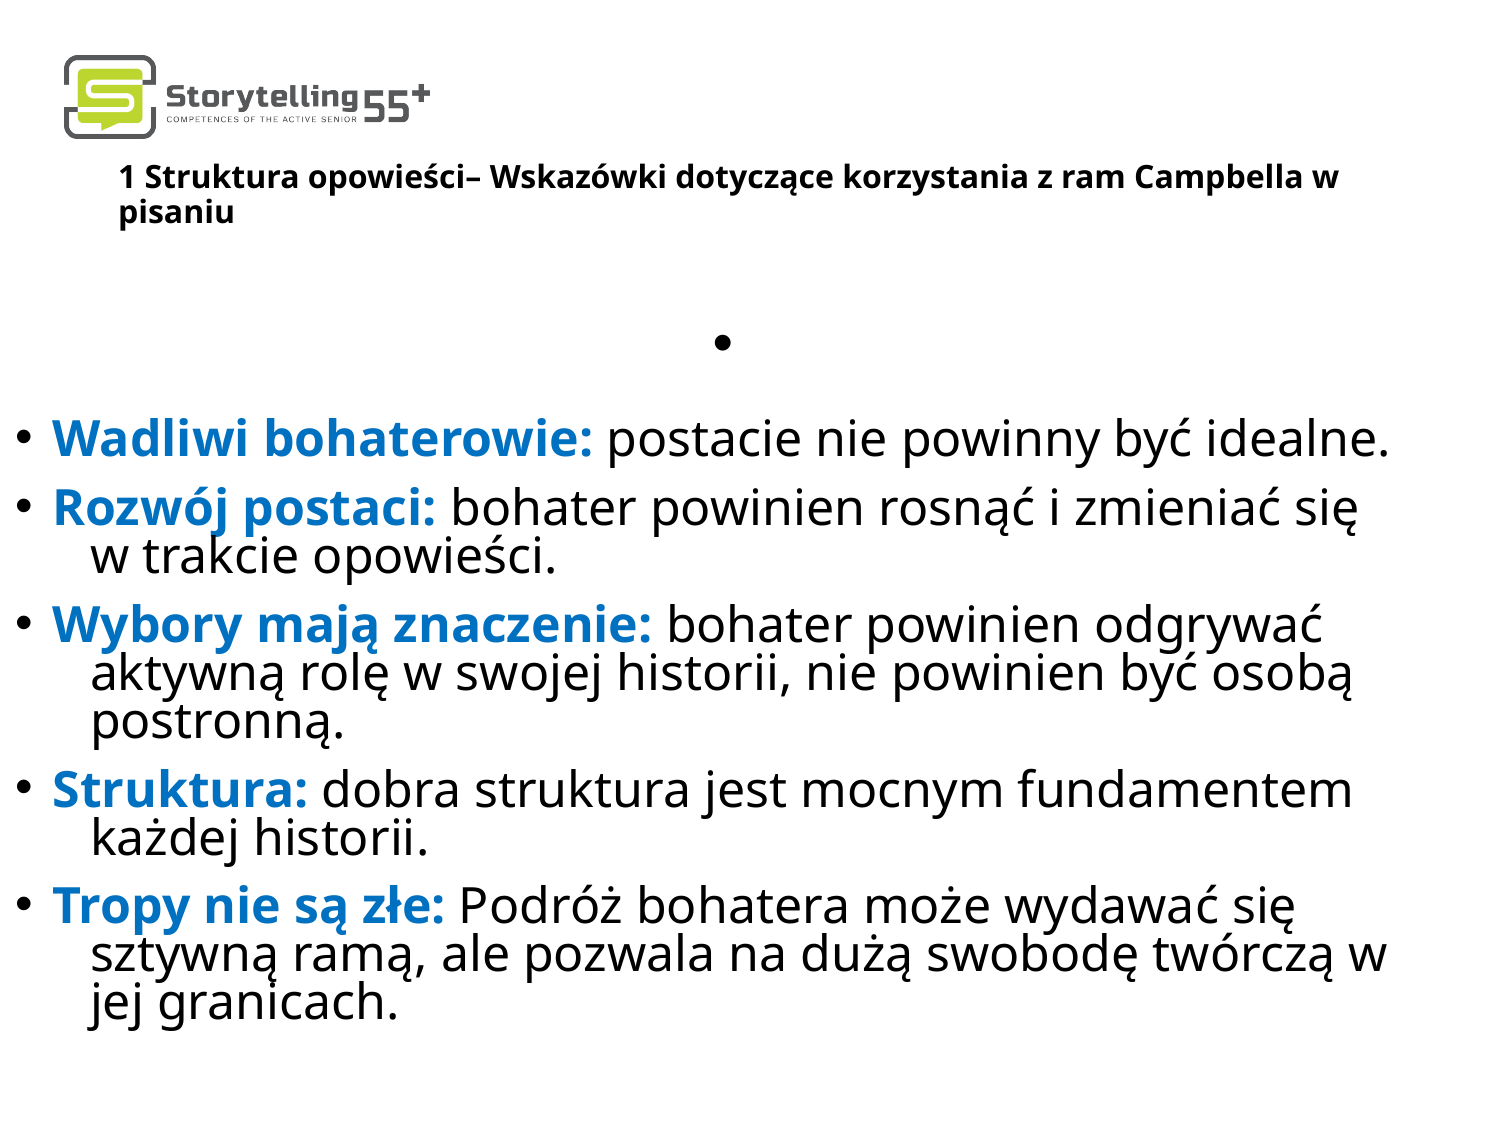

# 1 Struktura opowieści– Wskazówki dotyczące korzystania z ram Campbella w pisaniu
Wadliwi bohaterowie: postacie nie powinny być idealne.
Rozwój postaci: bohater powinien rosnąć i zmieniać się w trakcie opowieści.
Wybory mają znaczenie: bohater powinien odgrywać aktywną rolę w swojej historii, nie powinien być osobą postronną.
Struktura: dobra struktura jest mocnym fundamentem każdej historii.
Tropy nie są złe: Podróż bohatera może wydawać się sztywną ramą, ale pozwala na dużą swobodę twórczą w jej granicach.